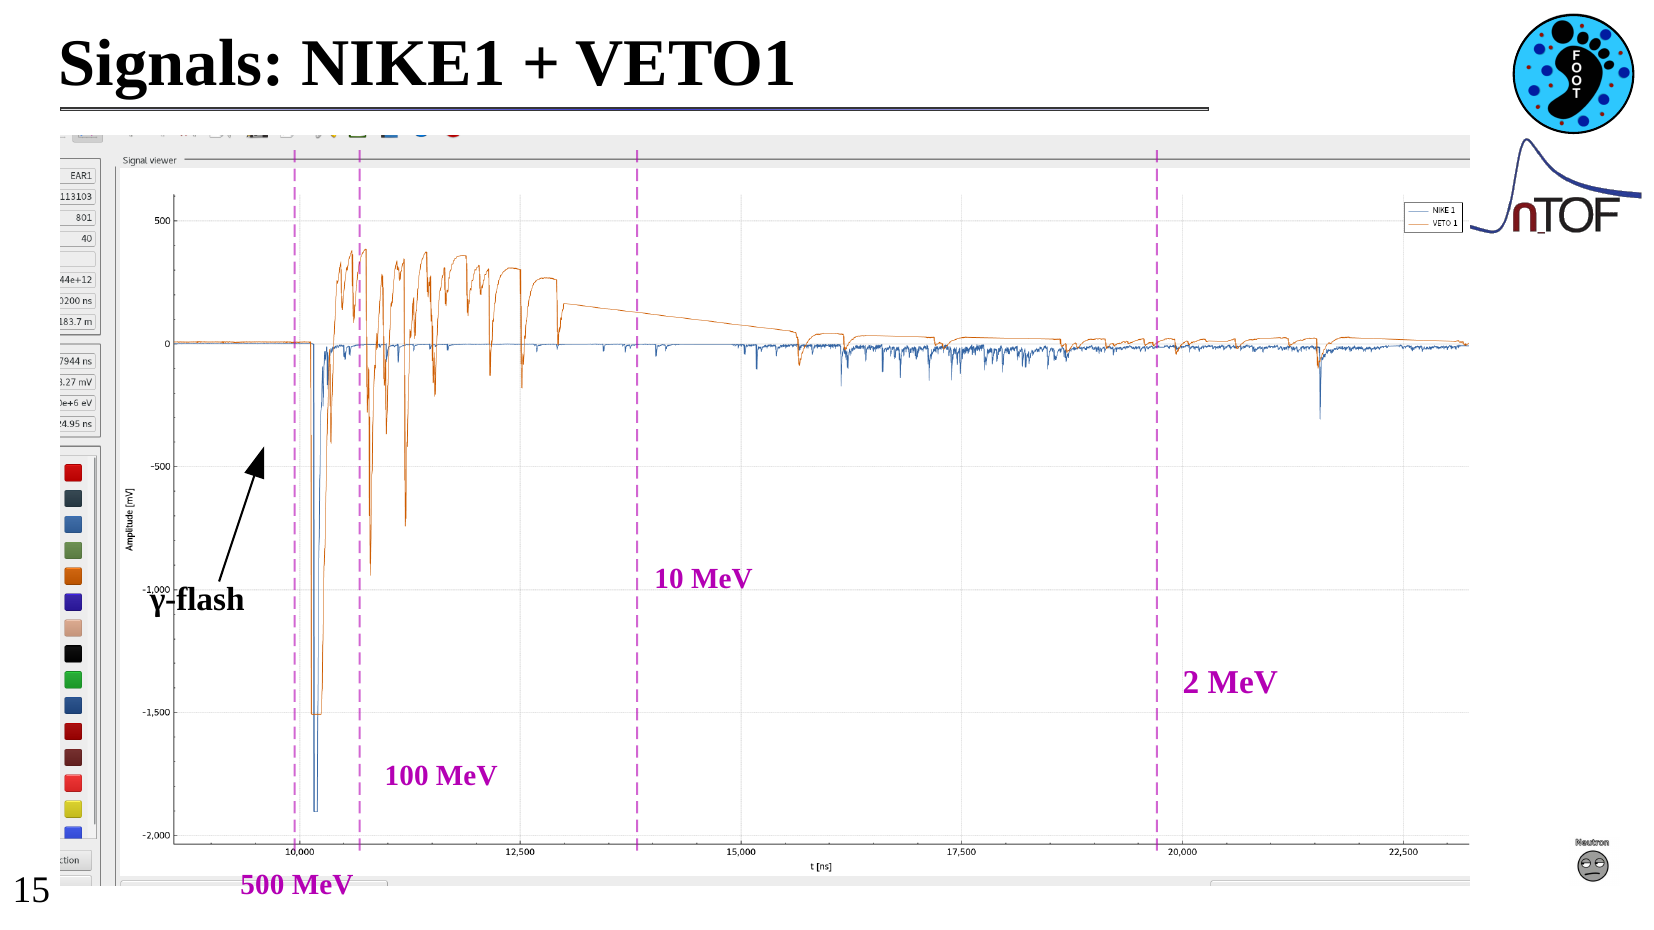

Signals: NIKE1 + VETO1
10 MeV
γ-flash
2 MeV
100 MeV
500 MeV
15